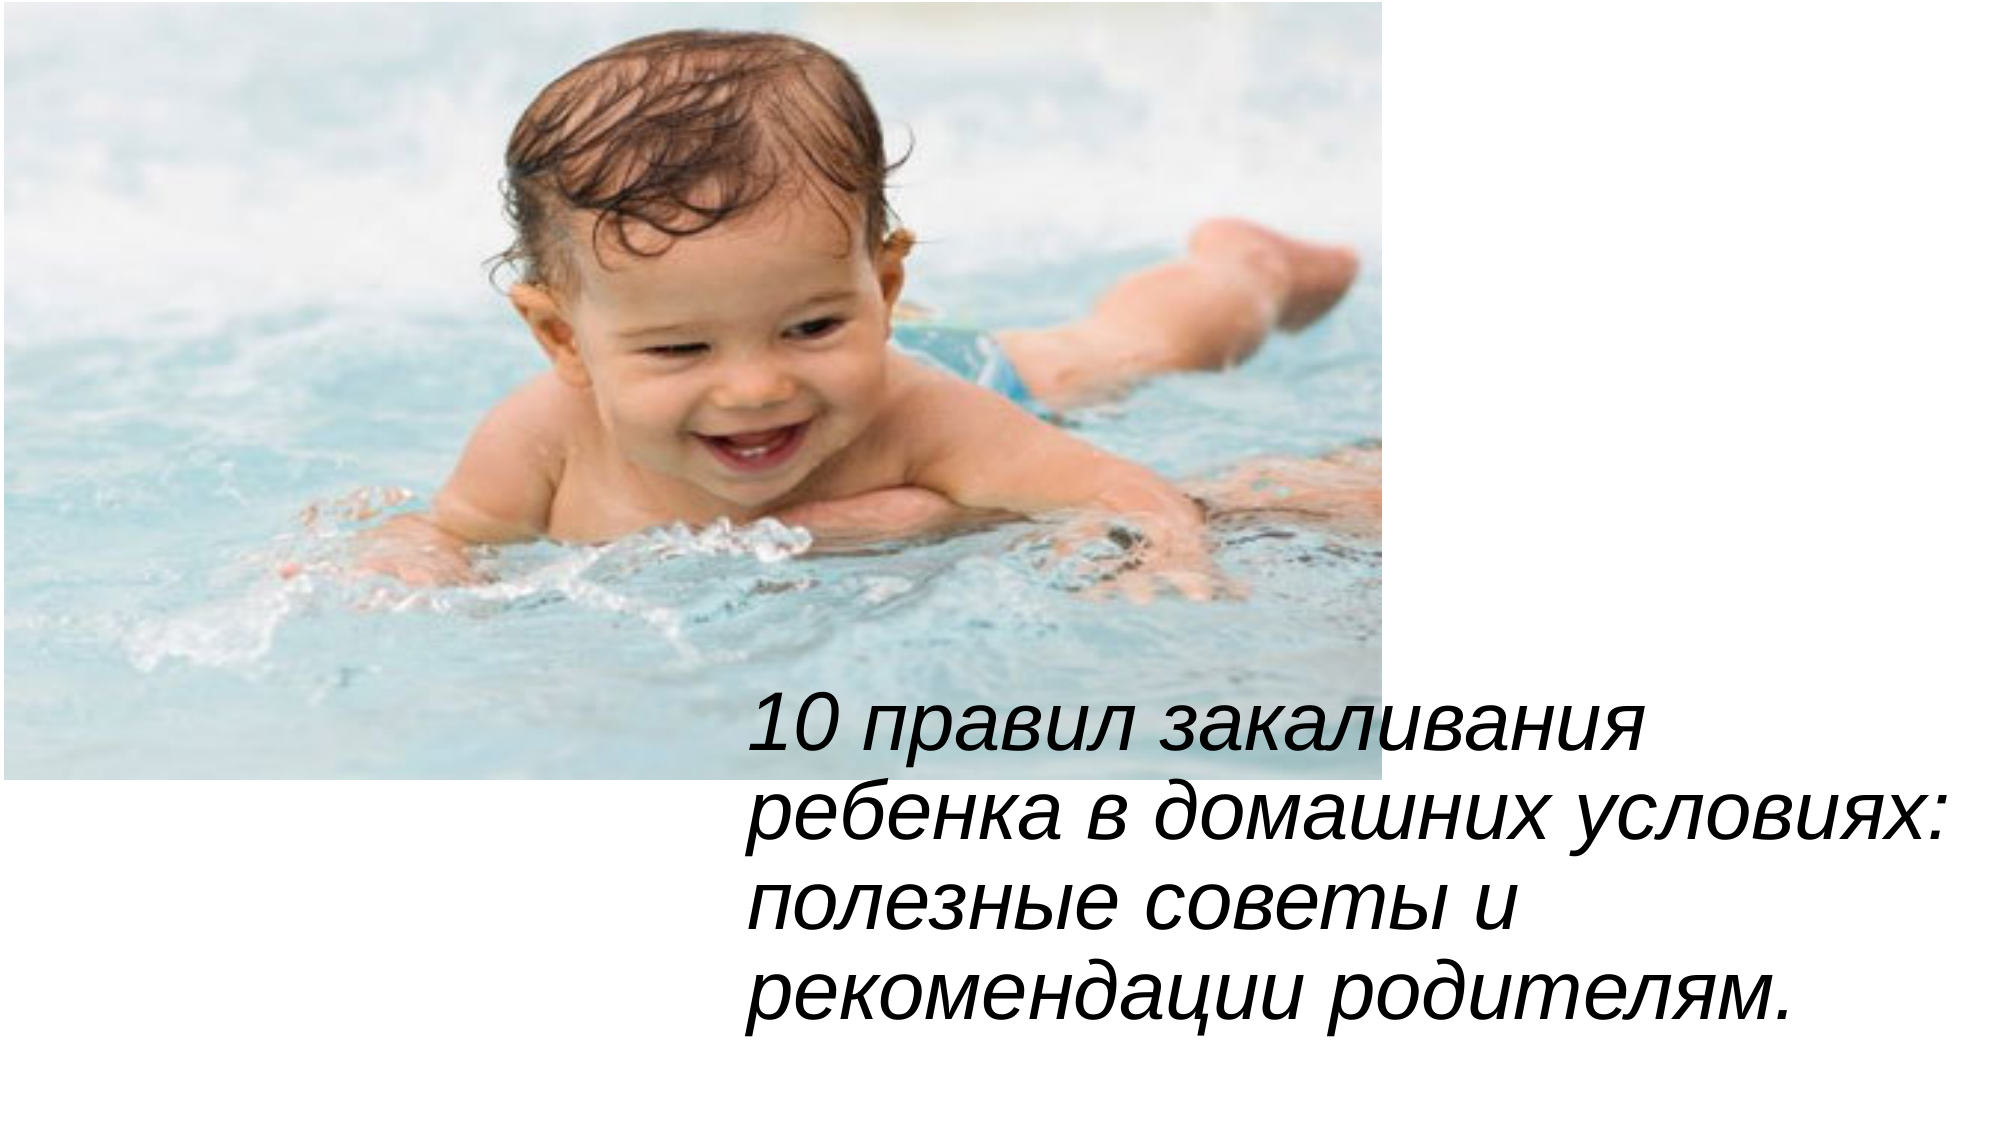

# 10 правил закаливания ребенка в домашних условиях: полезные советы и рекомендации родителям.